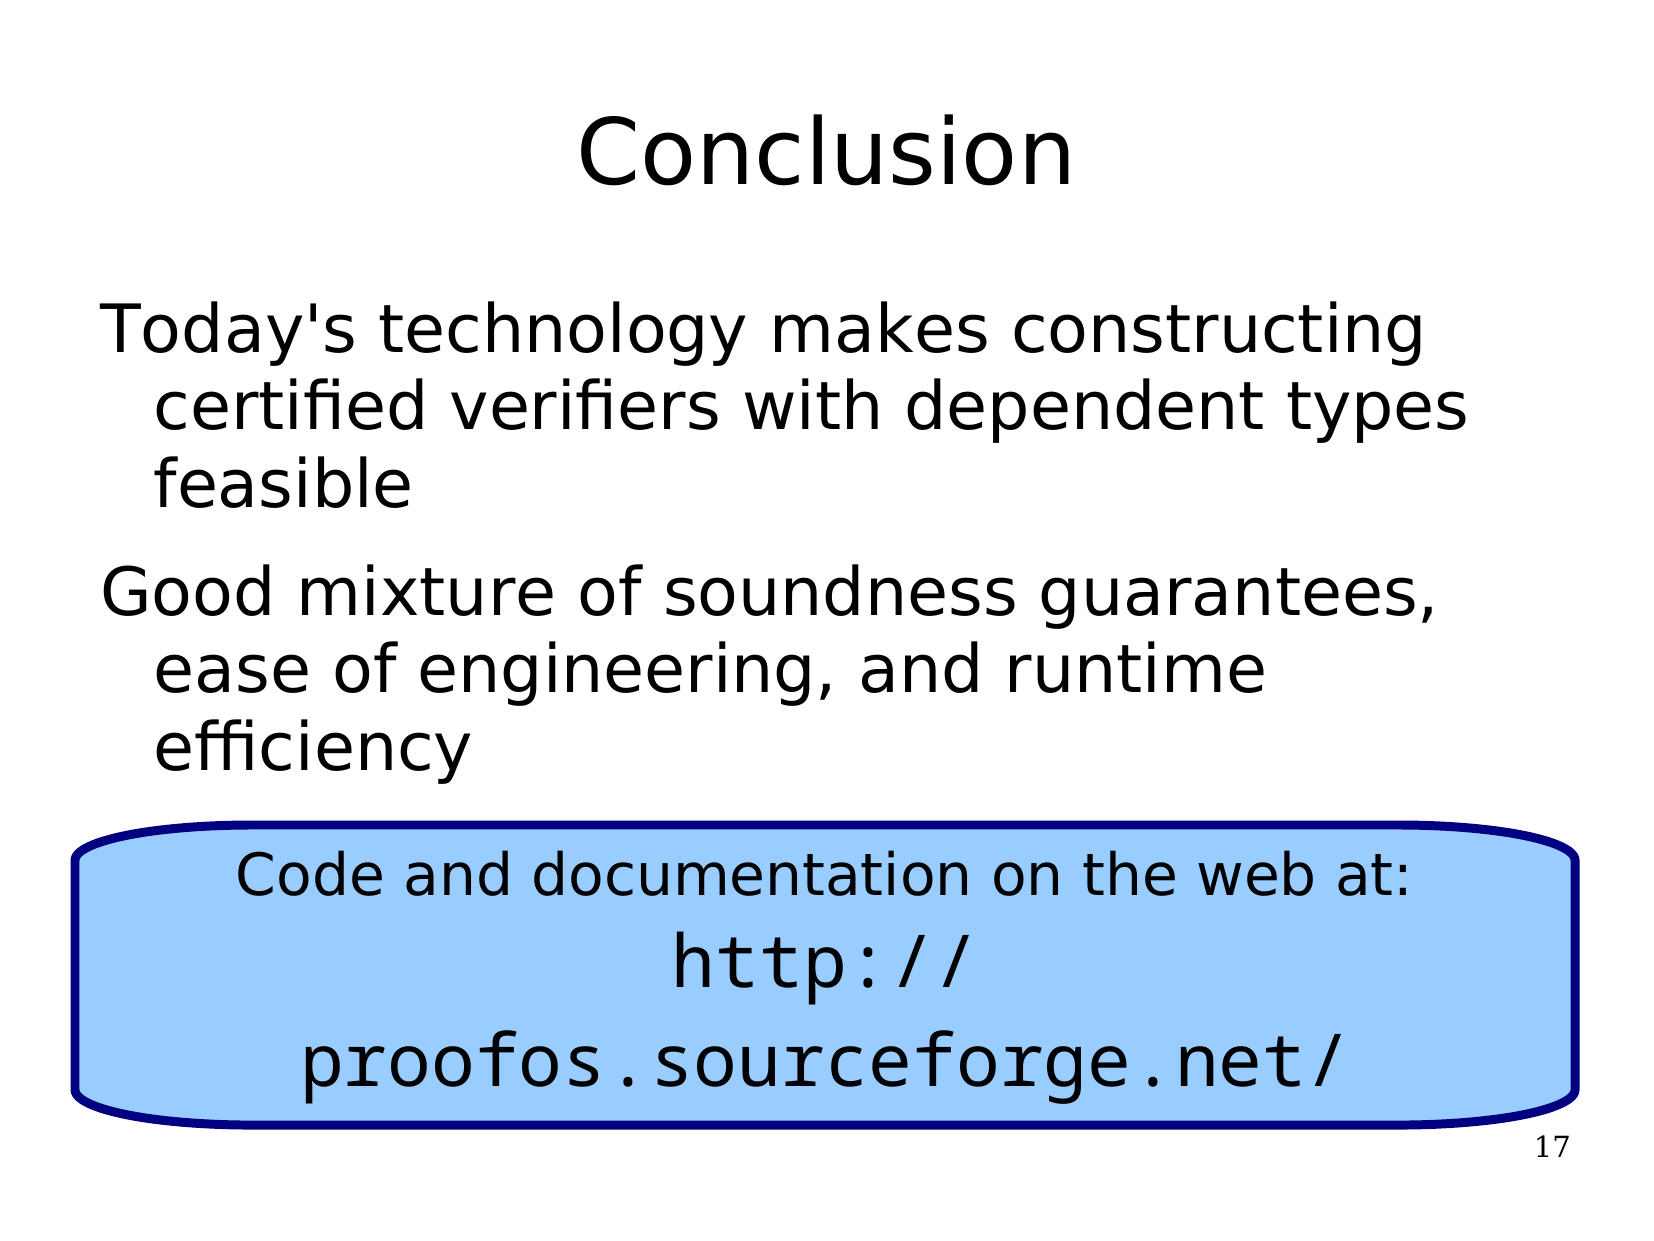

# Conclusion
Today's technology makes constructing certified verifiers with dependent types feasible
Good mixture of soundness guarantees, ease of engineering, and runtime efficiency
Code and documentation on the web at:
http://proofos.sourceforge.net/
17